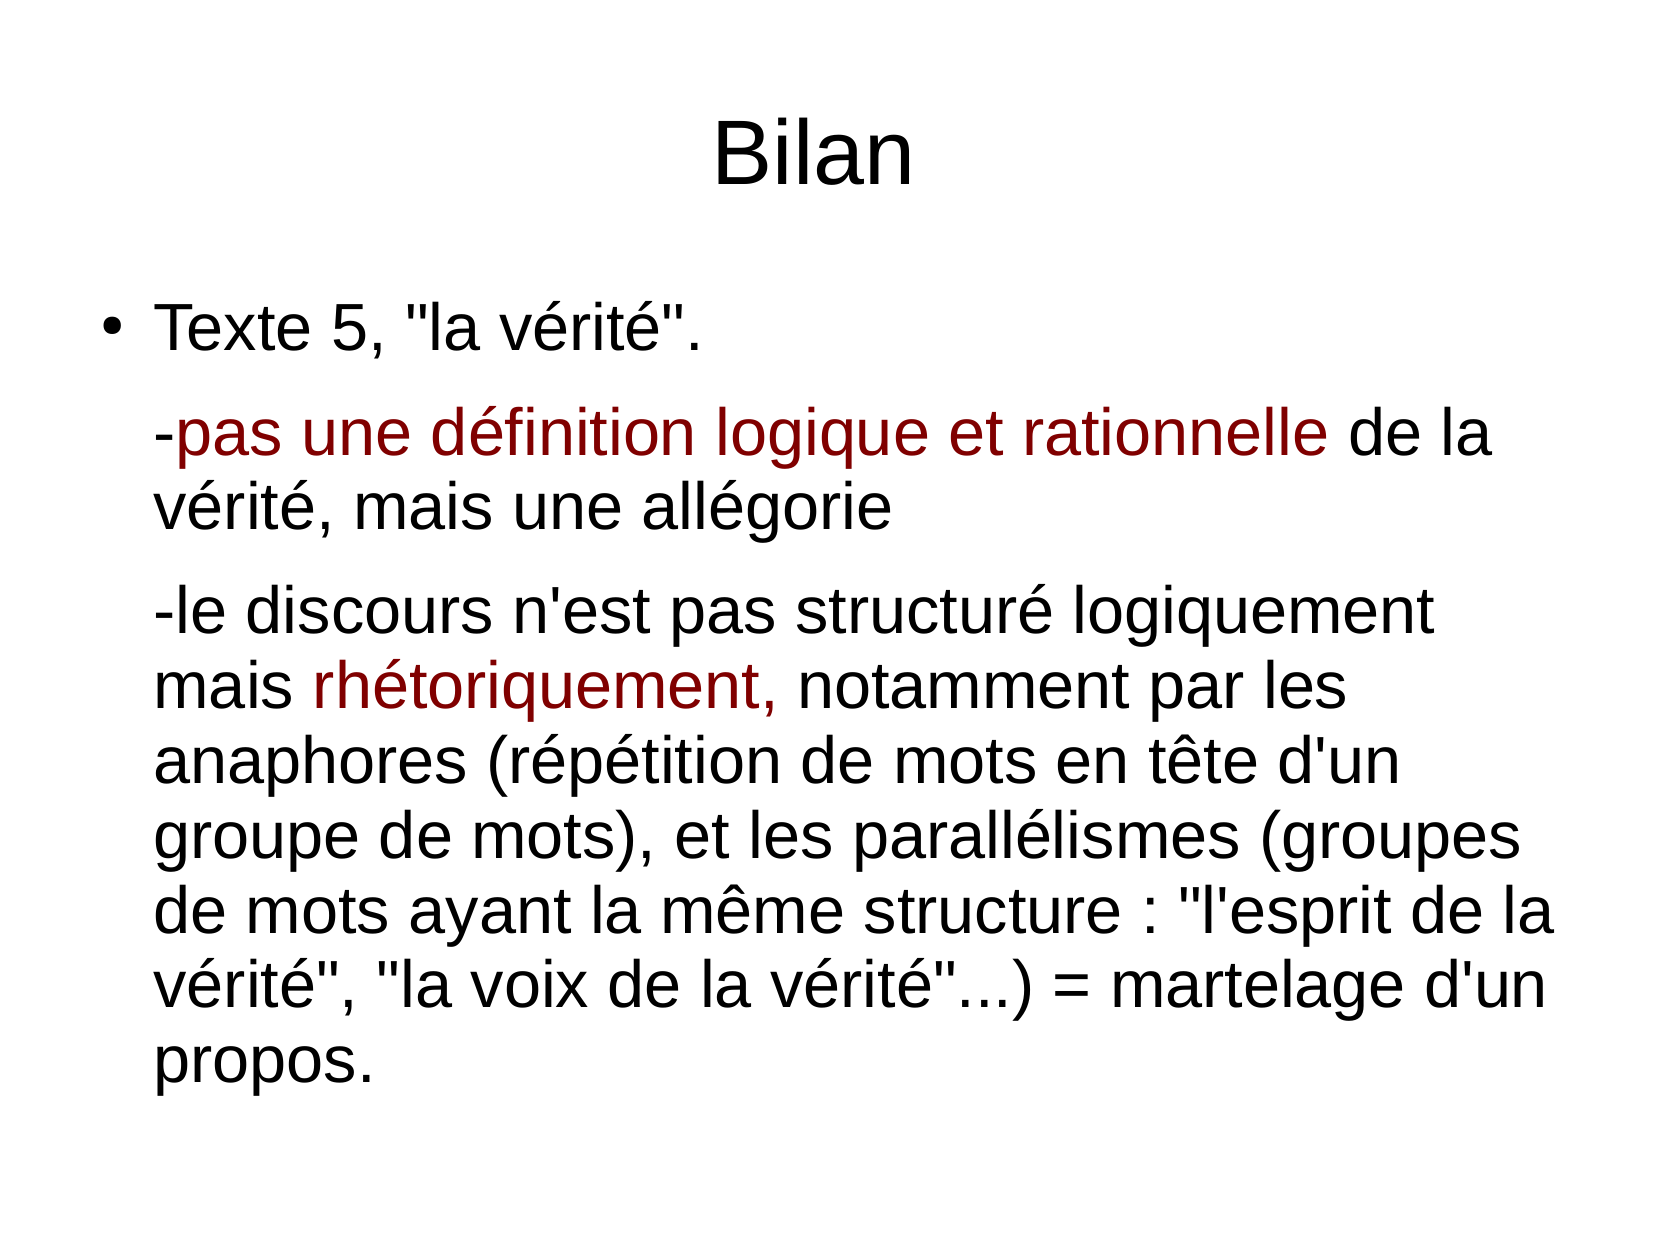

# Bilan
Texte 5, "la vérité".
-pas une définition logique et rationnelle de la vérité, mais une allégorie
-le discours n'est pas structuré logiquement mais rhétoriquement, notamment par les anaphores (répétition de mots en tête d'un groupe de mots), et les parallélismes (groupes de mots ayant la même structure : "l'esprit de la vérité", "la voix de la vérité"...) = martelage d'un propos.